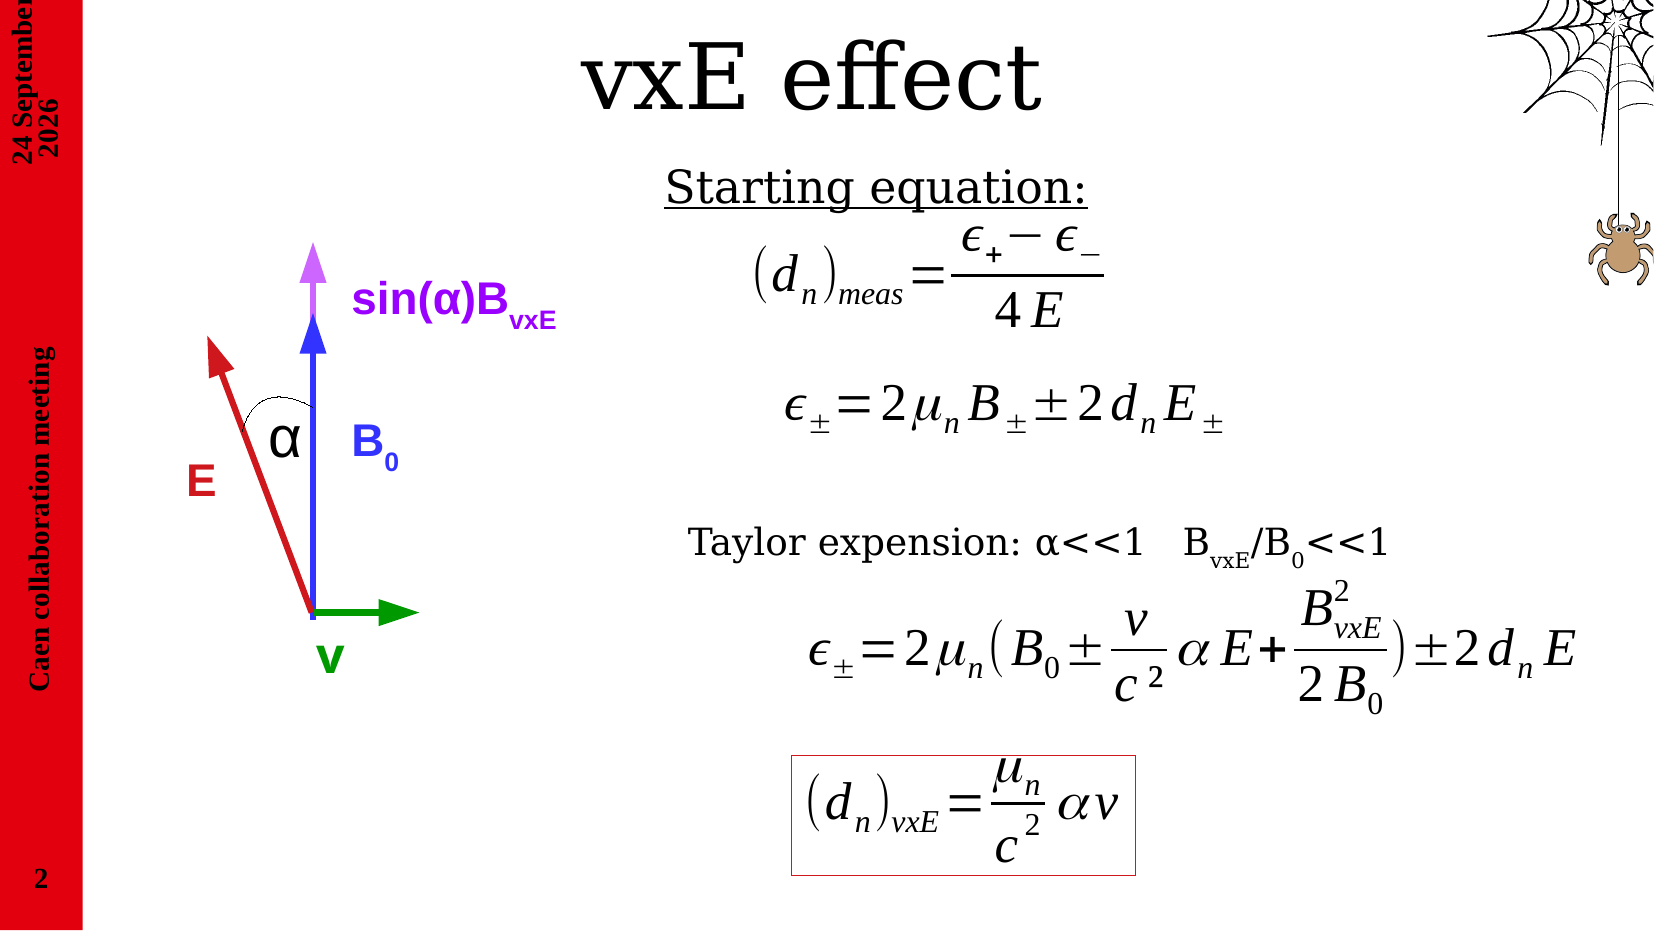

# vxE effect
Starting equation:
sin(α)BvxE
α
B0
E
Caen collaboration meeting
Taylor expension: α<<1 BvxE/B0<<1
v
2